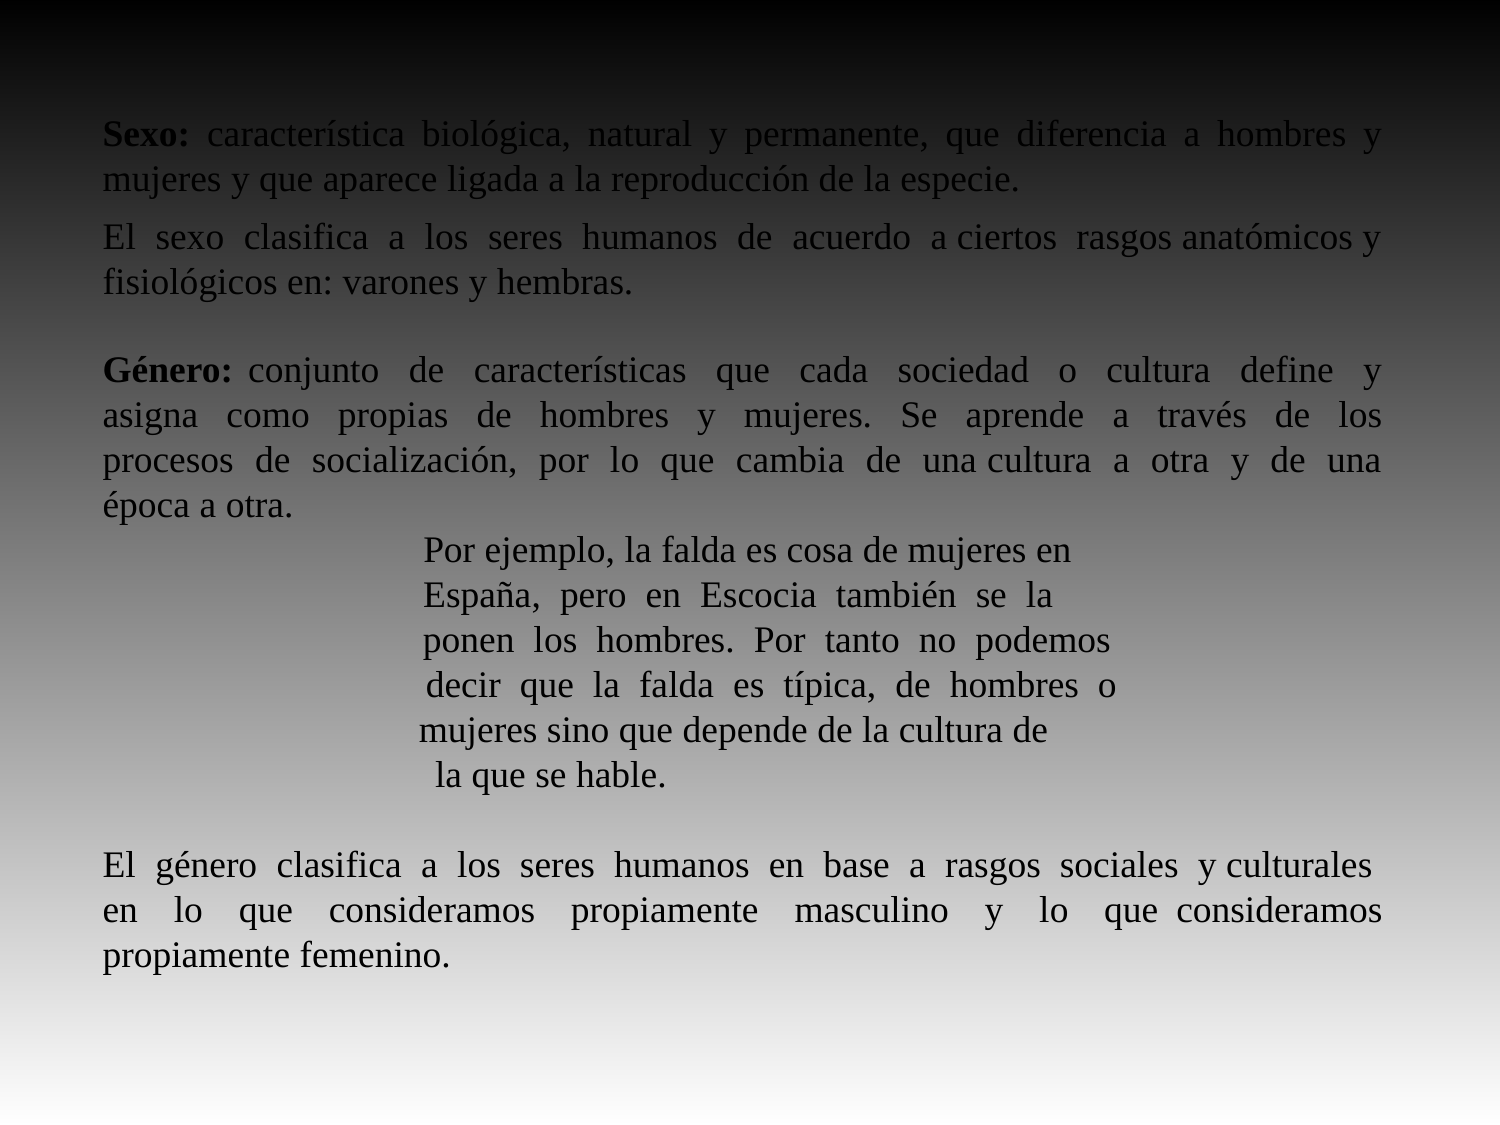

Sexo: característica biológica, natural y permanente, que diferencia a hombres y mujeres y que aparece ligada a la reproducción de la especie.
El sexo clasifica a los seres humanos de acuerdo a ciertos rasgos anatómicos y fisiológicos en: varones y hembras.
# Género: conjunto de características que cada sociedad o cultura define y asigna como propias de hombres y mujeres. Se aprende a través de los procesos de socialización, por lo que cambia de una cultura a otra y de una época a otra.
 Por ejemplo, la falda es cosa de mujeres en
España, pero en Escocia también se la
 ponen los hombres. Por tanto no podemos
 decir que la falda es típica, de hombres o
mujeres sino que depende de la cultura de
 la que se hable.
El género clasifica a los seres humanos en base a rasgos sociales y culturales en lo que consideramos propiamente masculino y lo que consideramos propiamente femenino.